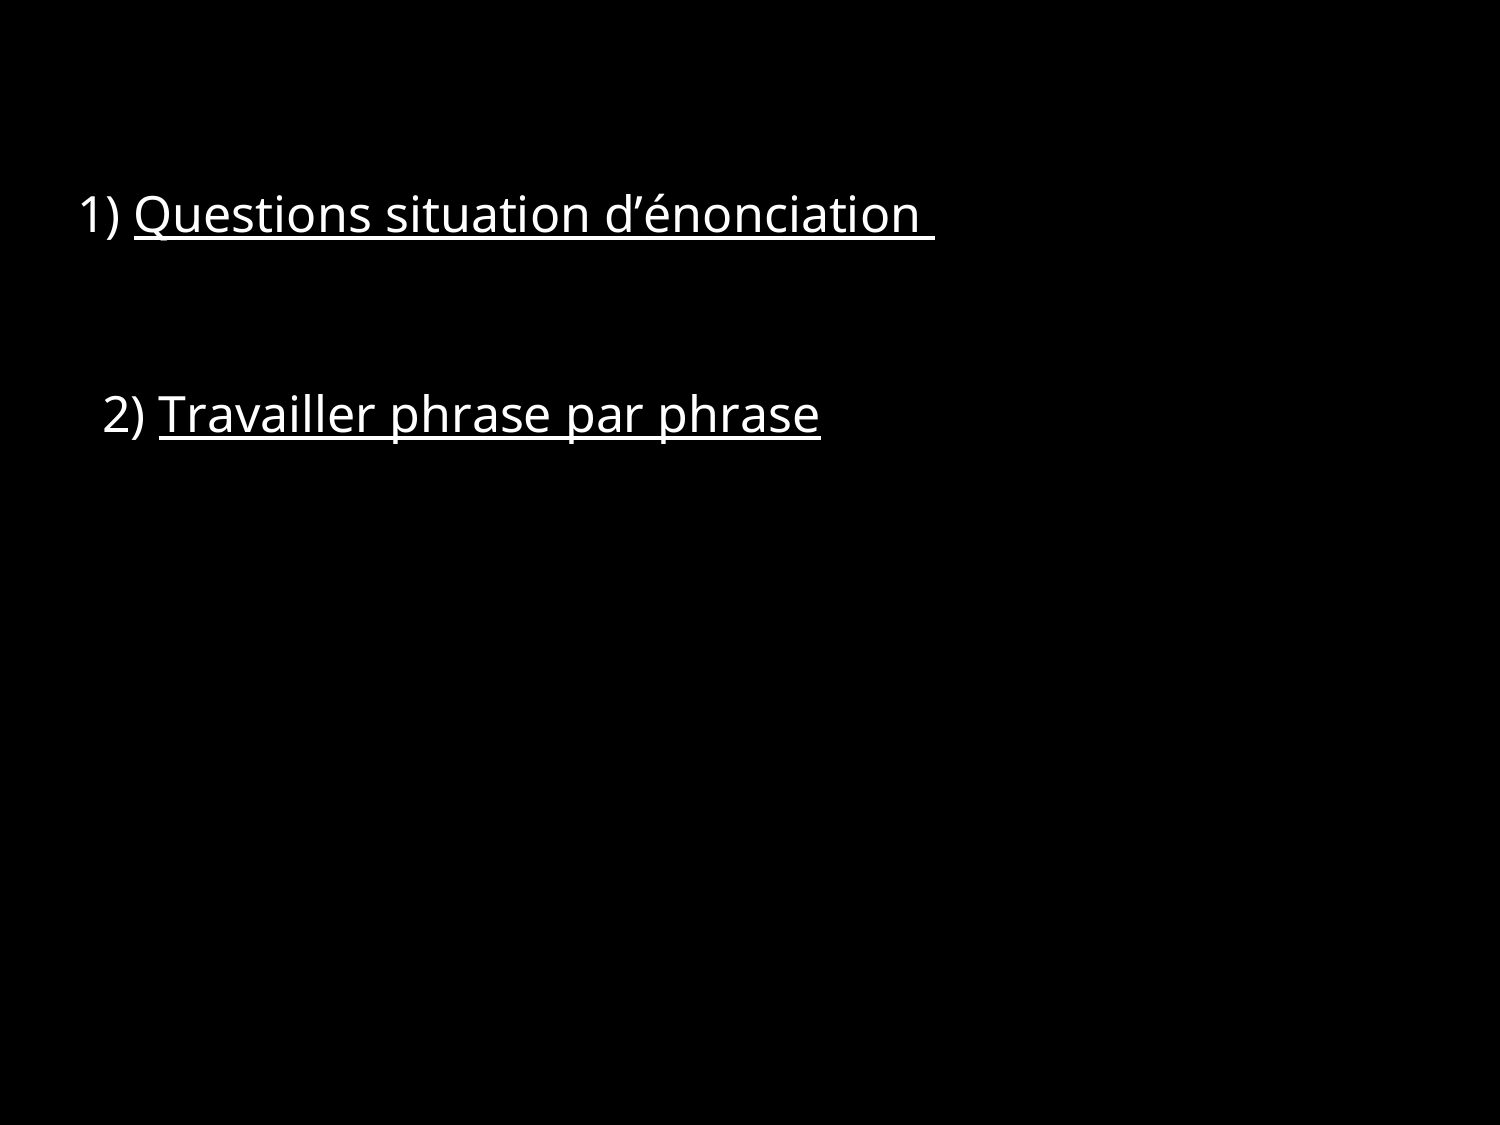

1) Questions situation d’énonciation
2) Travailler phrase par phrase